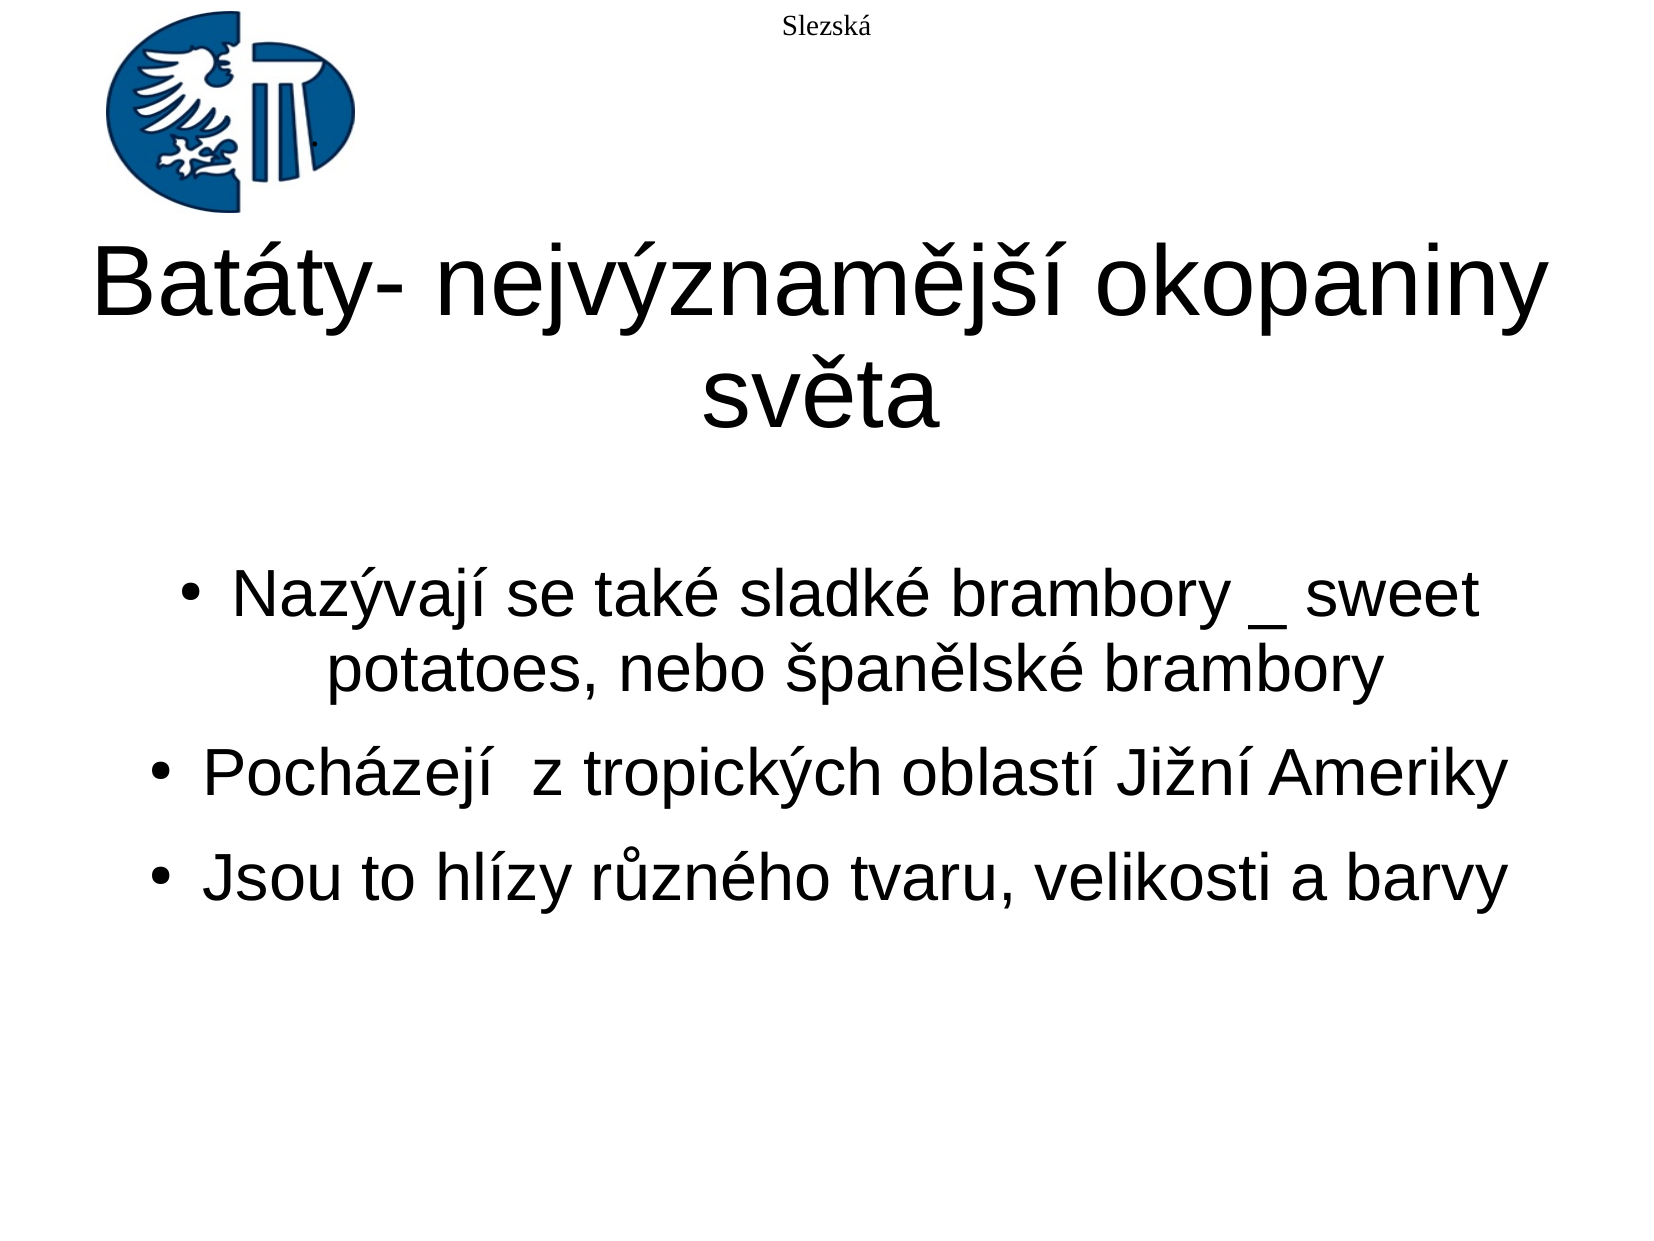

ahoj
.
# Batáty- nejvýznamější okopaniny světa
Nazývají se také sladké brambory _ sweet potatoes, nebo španělské brambory
Pocházejí z tropických oblastí Jižní Ameriky
Jsou to hlízy různého tvaru, velikosti a barvy